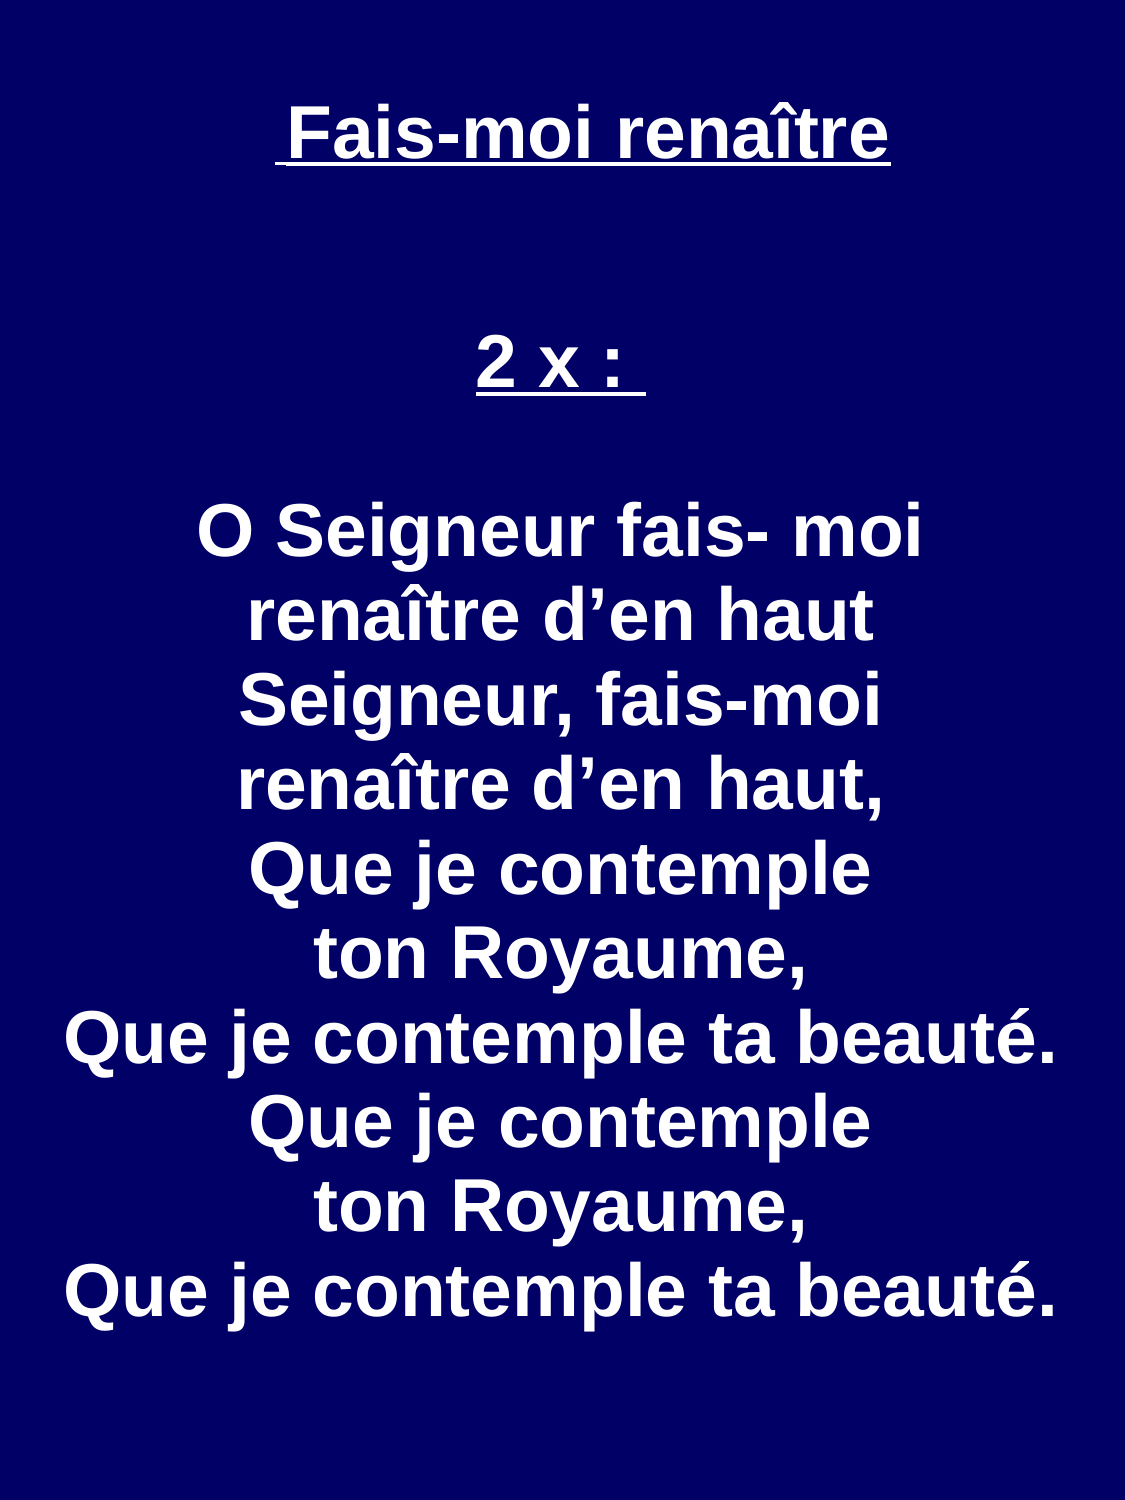

Fais-moi renaître
2 x :
O Seigneur fais- moi
renaître d’en haut
Seigneur, fais-moi
renaître d’en haut,
Que je contemple
ton Royaume,
Que je contemple ta beauté.
Que je contemple
ton Royaume,
Que je contemple ta beauté.